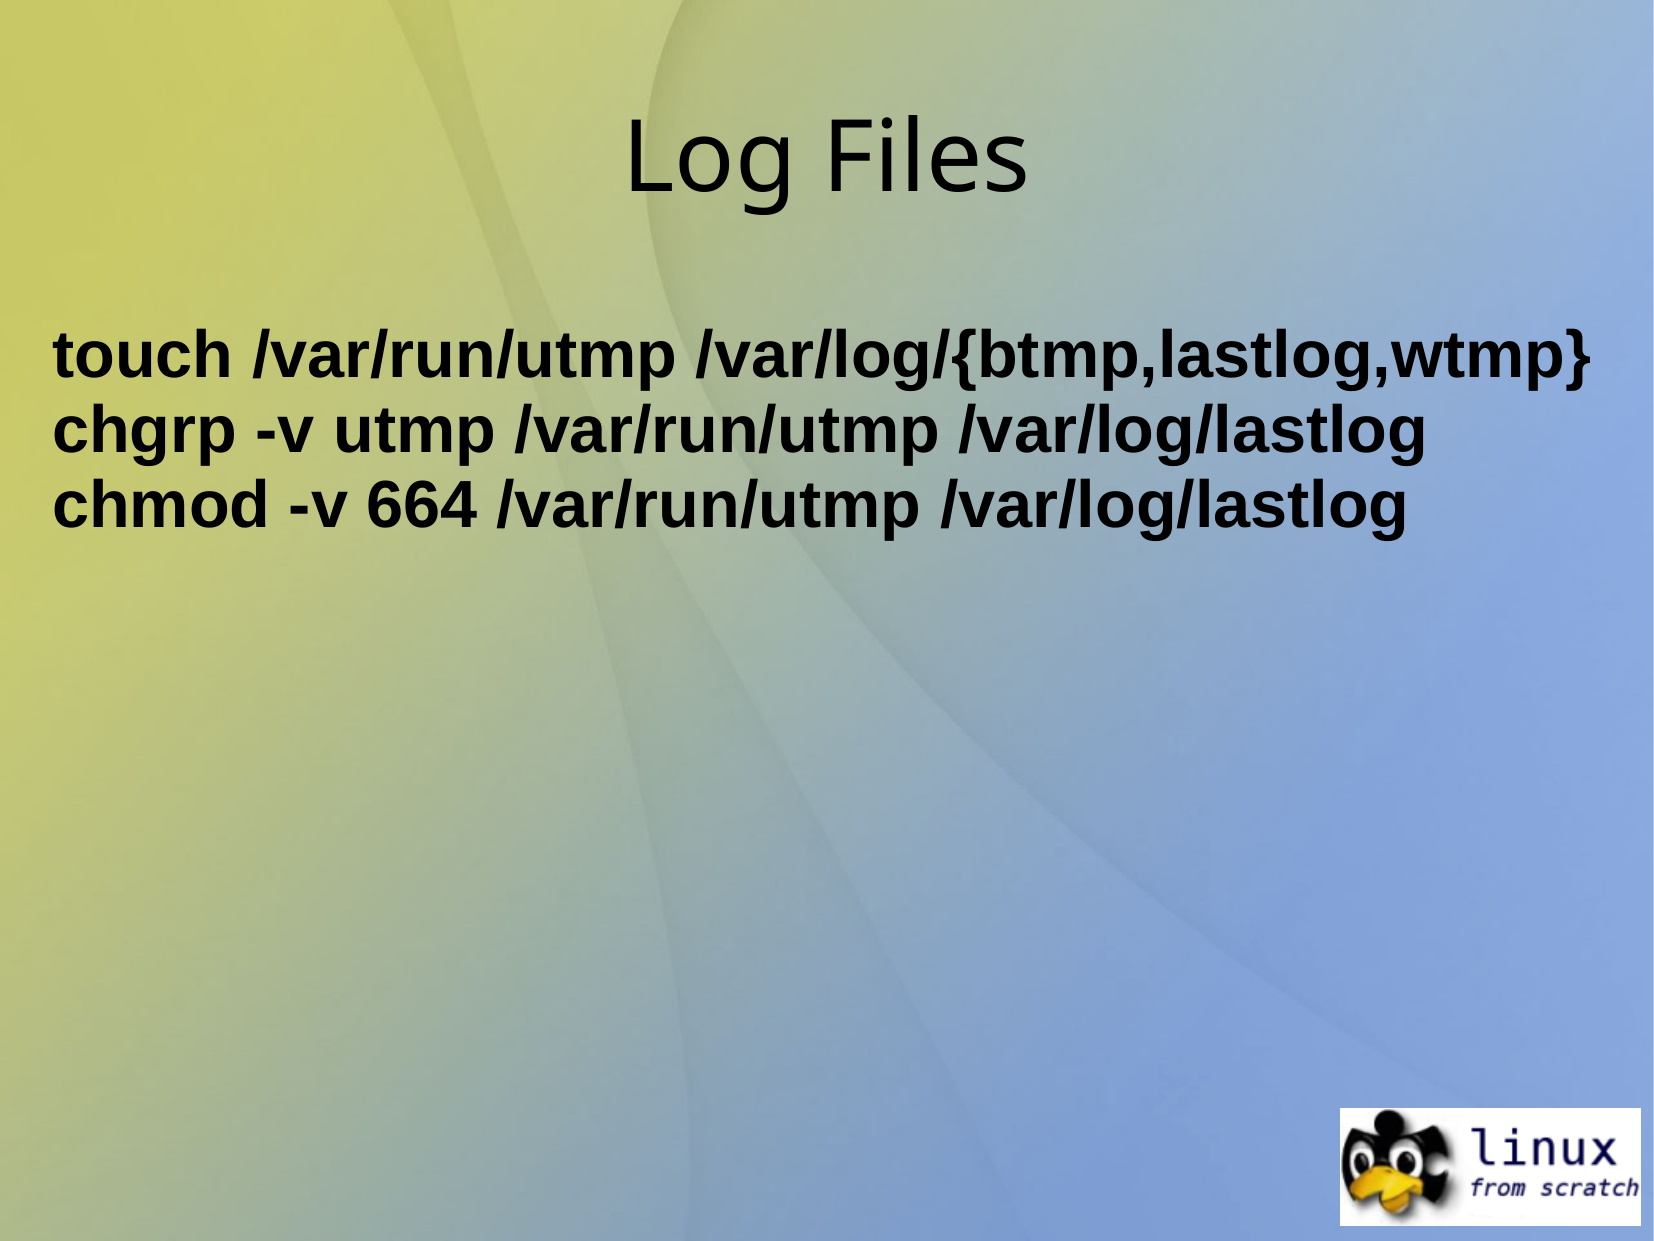

# Log Files
touch /var/run/utmp /var/log/{btmp,lastlog,wtmp}
chgrp -v utmp /var/run/utmp /var/log/lastlog
chmod -v 664 /var/run/utmp /var/log/lastlog